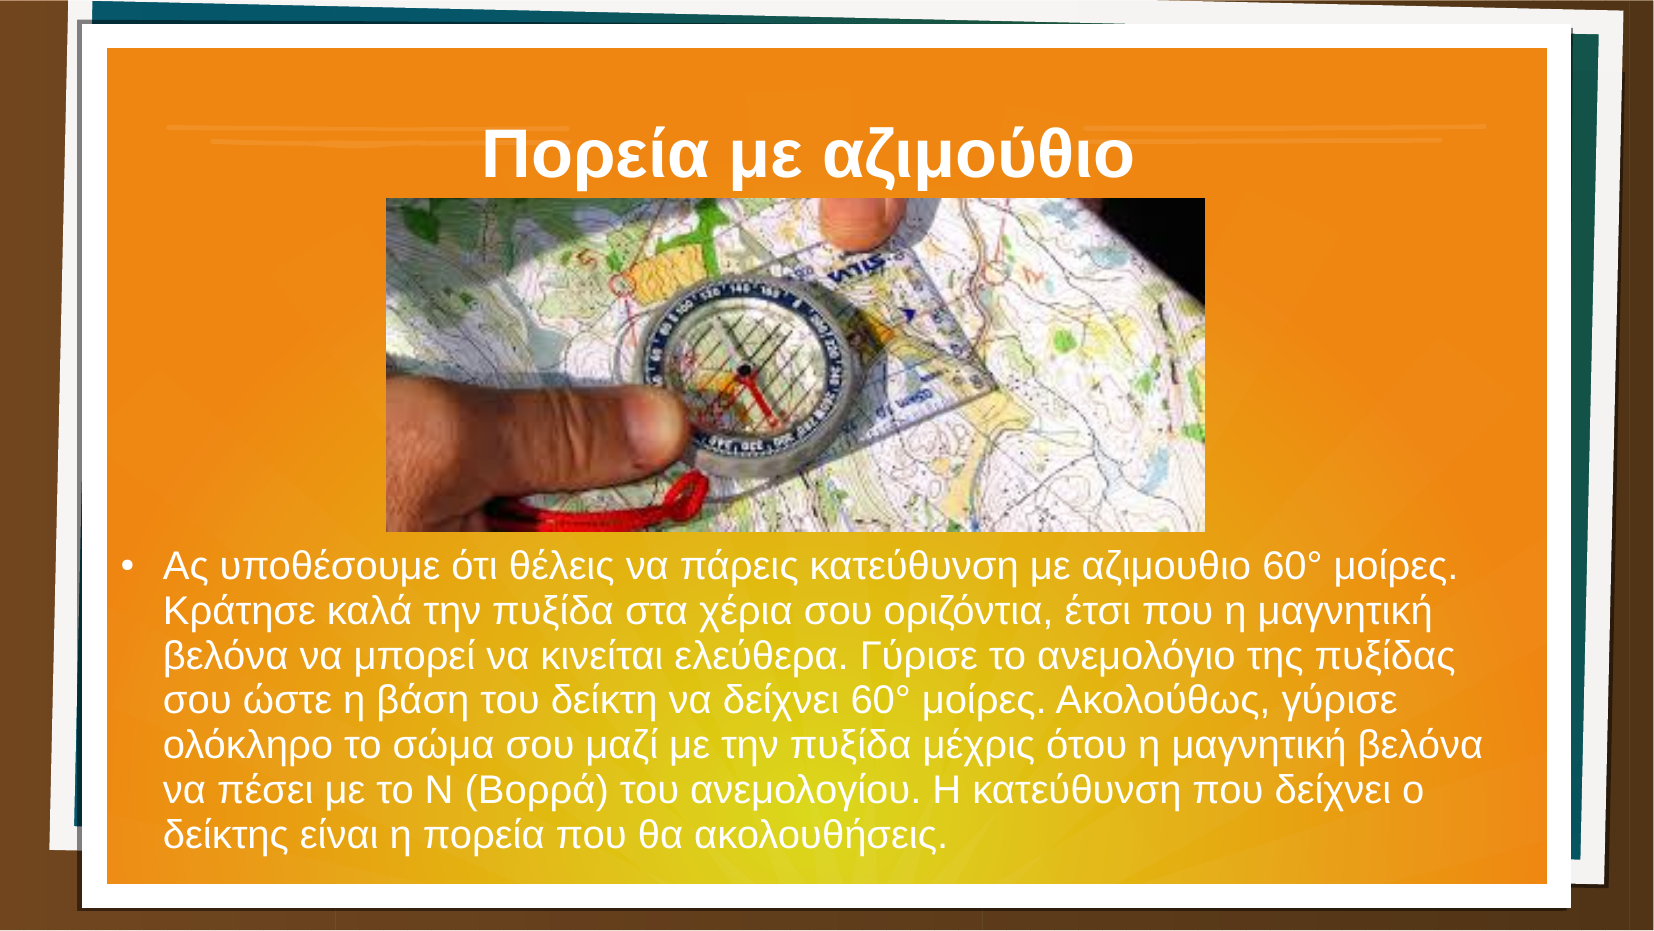

# Πορεία με αζιμούθιο
Ας υποθέσουμε ότι θέλεις να πάρεις κατεύθυνση με αζιμουθιο 60° μοίρες. Κράτησε καλά την πυξίδα στα χέρια σου οριζόντια, έτσι που η μαγνητική βελόνα να μπορεί να κινείται ελεύθερα. Γύρισε το ανεμολόγιο της πυξίδας σου ώστε η βάση του δείκτη να δείχνει 60° μοίρες. Ακολούθως, γύρισε ολόκληρο το σώμα σου μαζί με την πυξίδα μέχρις ότου η μαγνητική βελόνα να πέσει με το Ν (Βορρά) του ανεμολογίου. Η κατεύθυνση που δείχνει ο δείκτης είναι η πορεία που θα ακολουθήσεις.